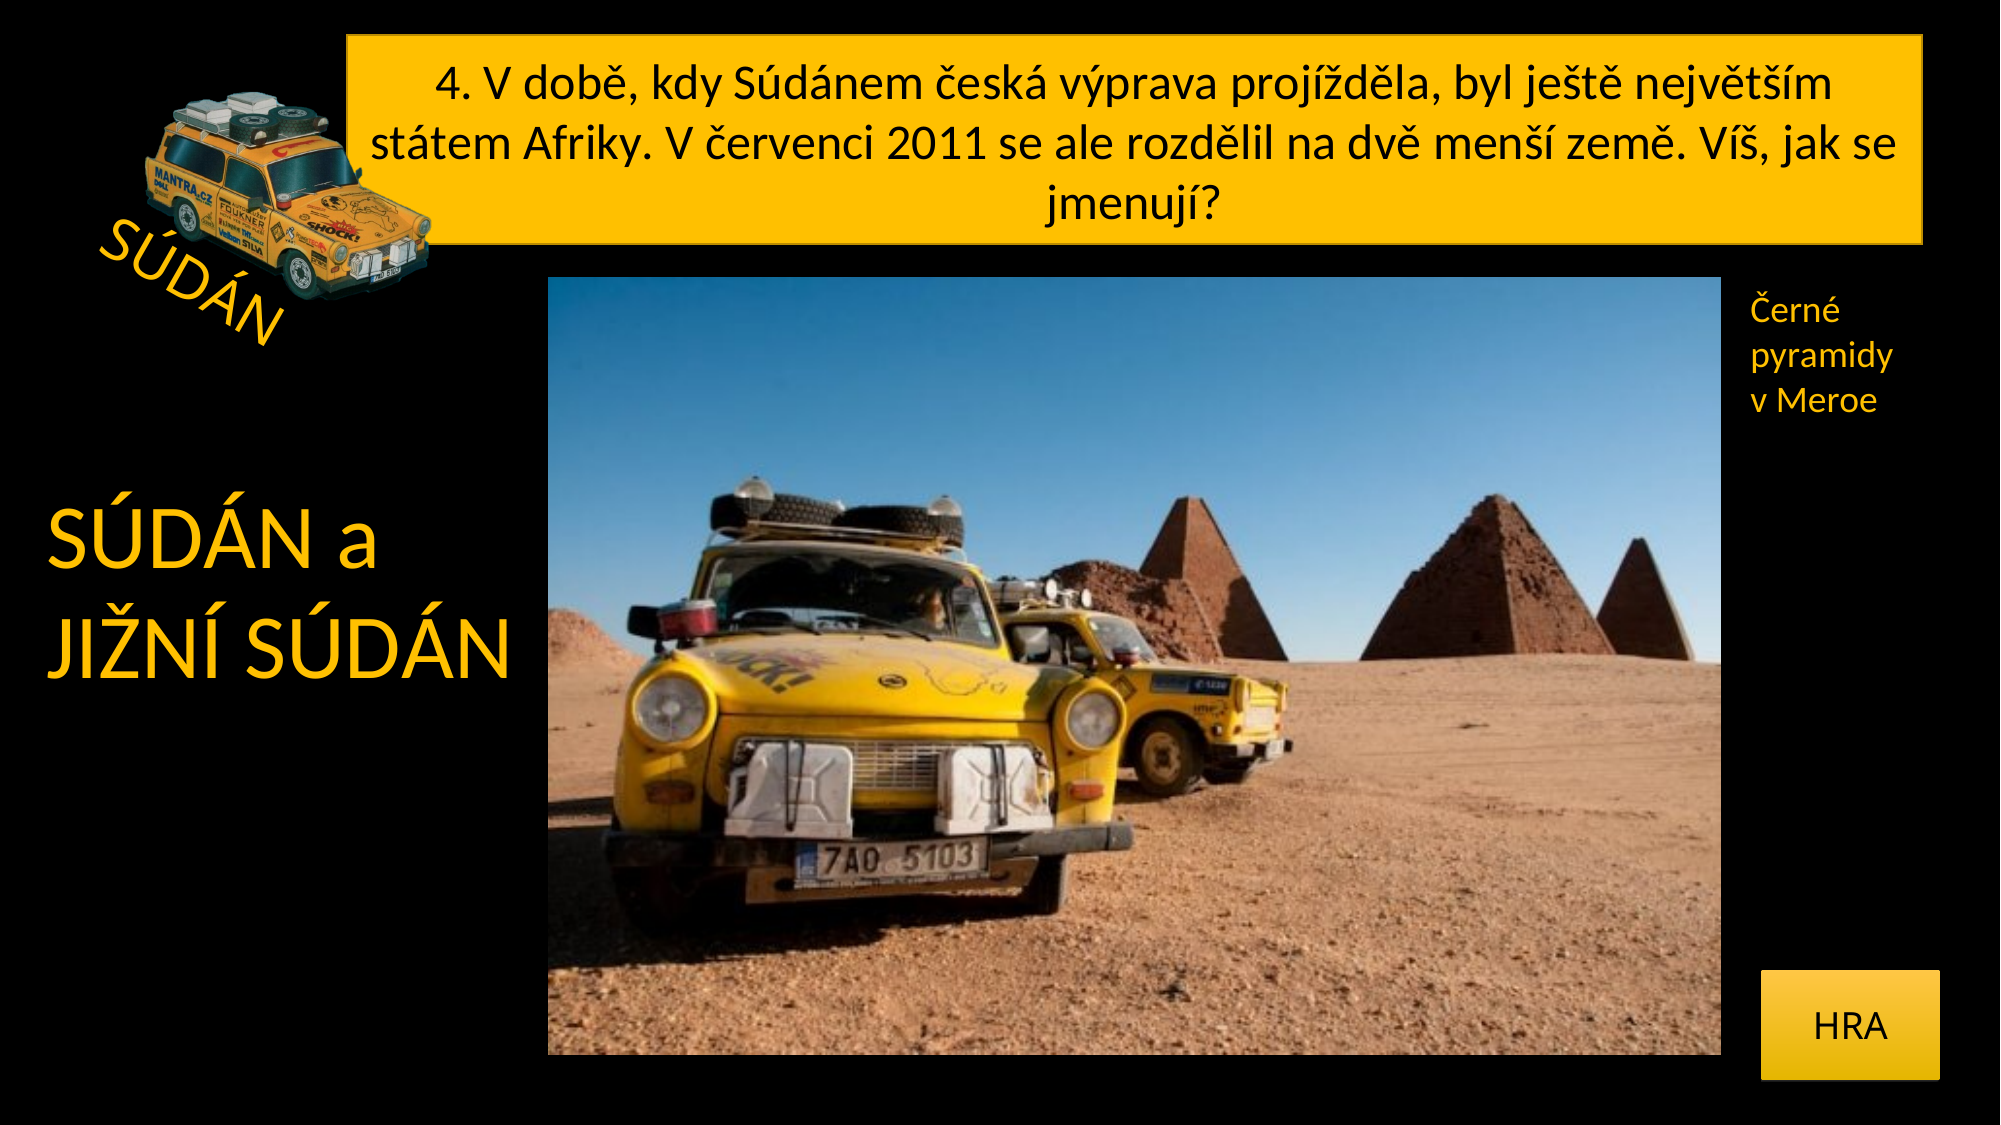

4. V době, kdy Súdánem česká výprava projížděla, byl ještě největším státem Afriky. V červenci 2011 se ale rozdělil na dvě menší země. Víš, jak se jmenují?
SÚDÁN
Černé pyramidy v Meroe
SÚDÁN a
JIŽNÍ SÚDÁN
HRA